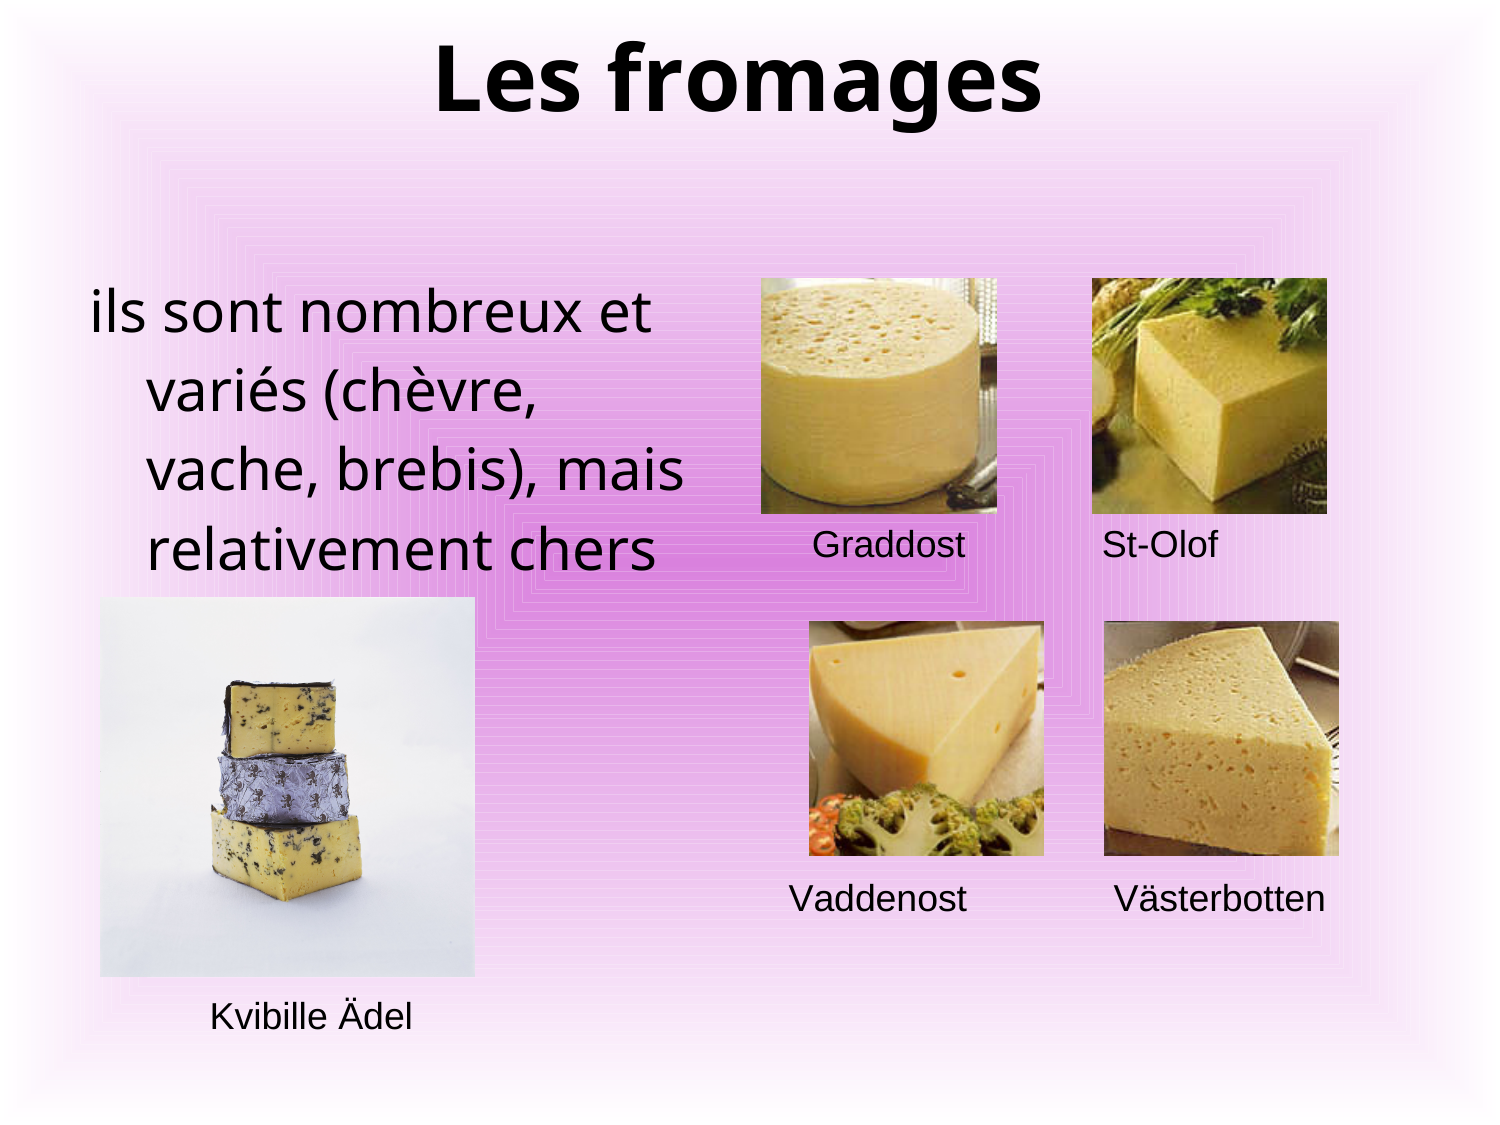

# Les fromages
ils sont nombreux et variés (chèvre, vache, brebis), mais relativement chers
Graddost St-Olof
Vaddenost Västerbotten
Kvibille Ädel